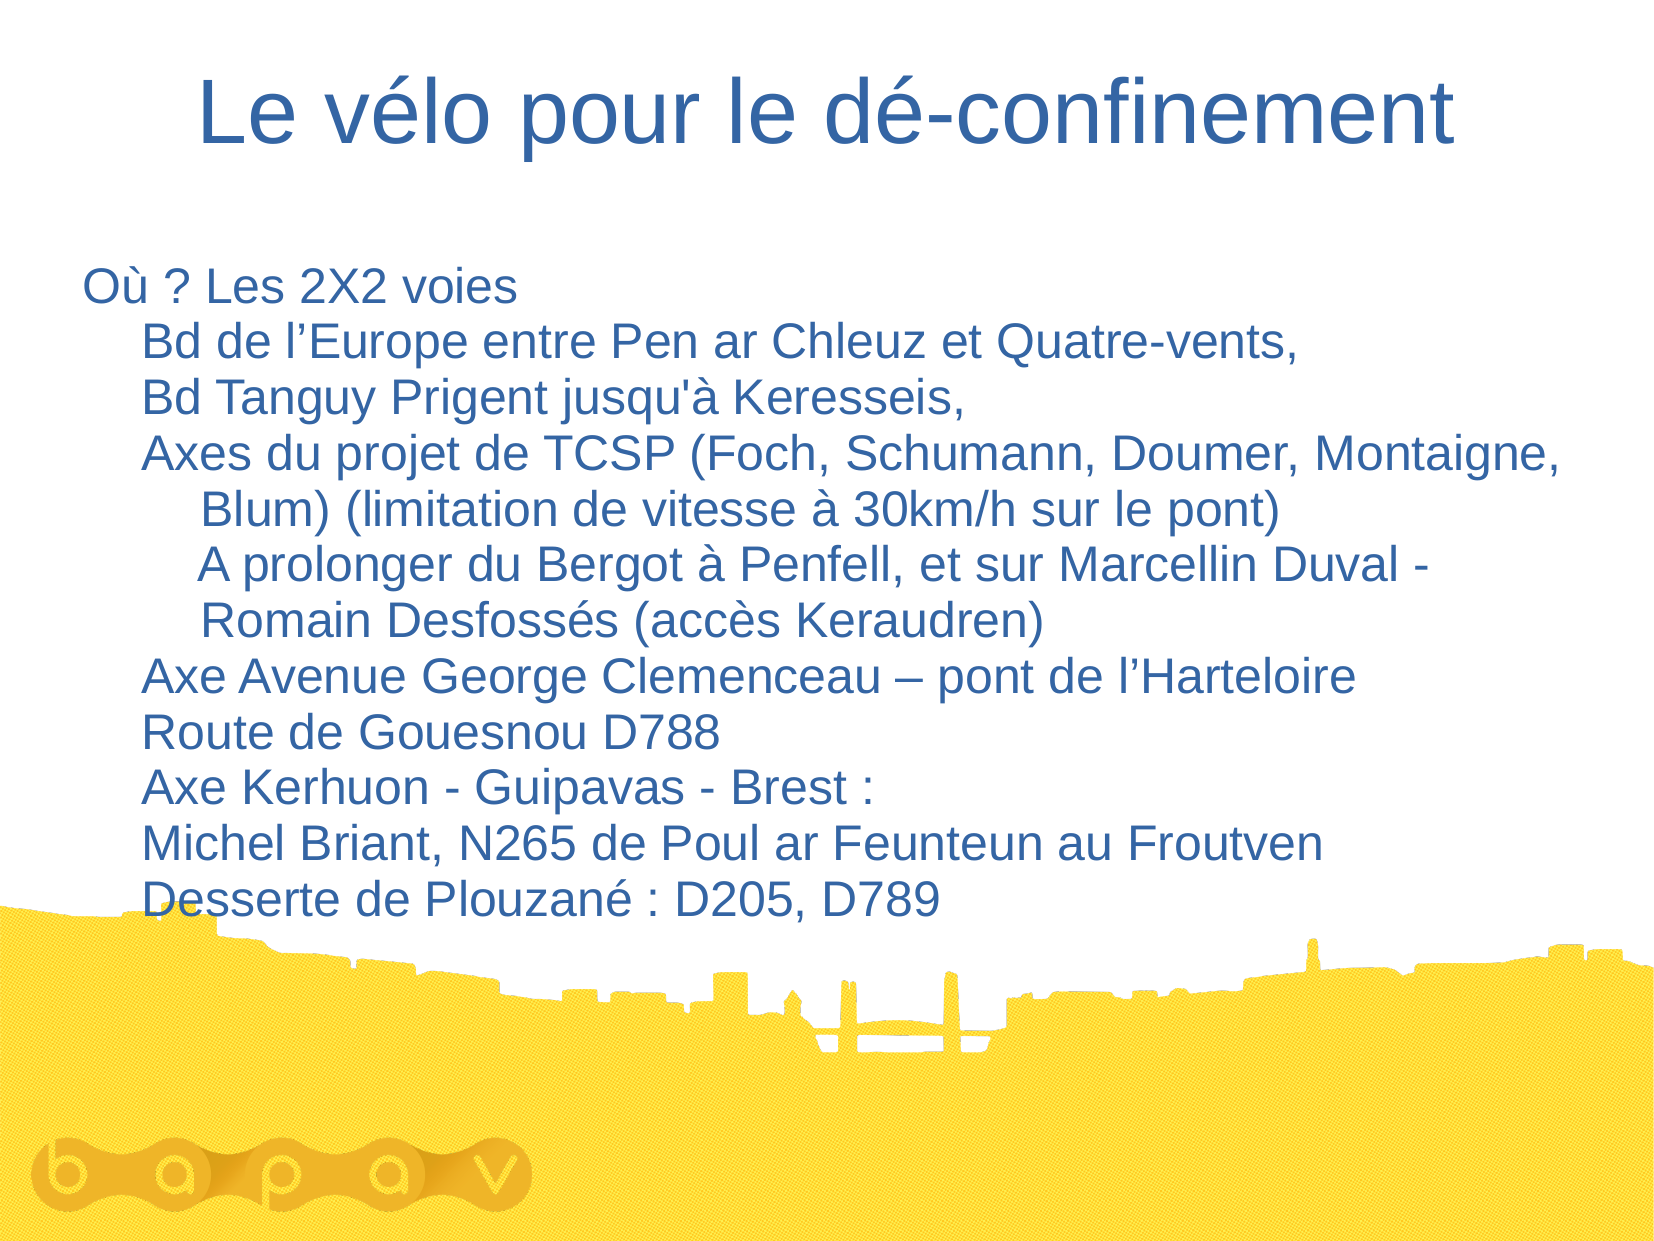

# Le vélo pour le dé-confinement
Où ? Les 2X2 voies
Bd de l’Europe entre Pen ar Chleuz et Quatre-vents,
Bd Tanguy Prigent jusqu'à Keresseis,
Axes du projet de TCSP (Foch, Schumann, Doumer, Montaigne, Blum) (limitation de vitesse à 30km/h sur le pont)
 A prolonger du Bergot à Penfell, et sur Marcellin Duval - Romain Desfossés (accès Keraudren)
Axe Avenue George Clemenceau – pont de l’Harteloire
Route de Gouesnou D788
Axe Kerhuon - Guipavas - Brest :
Michel Briant, N265 de Poul ar Feunteun au Froutven
Desserte de Plouzané : D205, D789